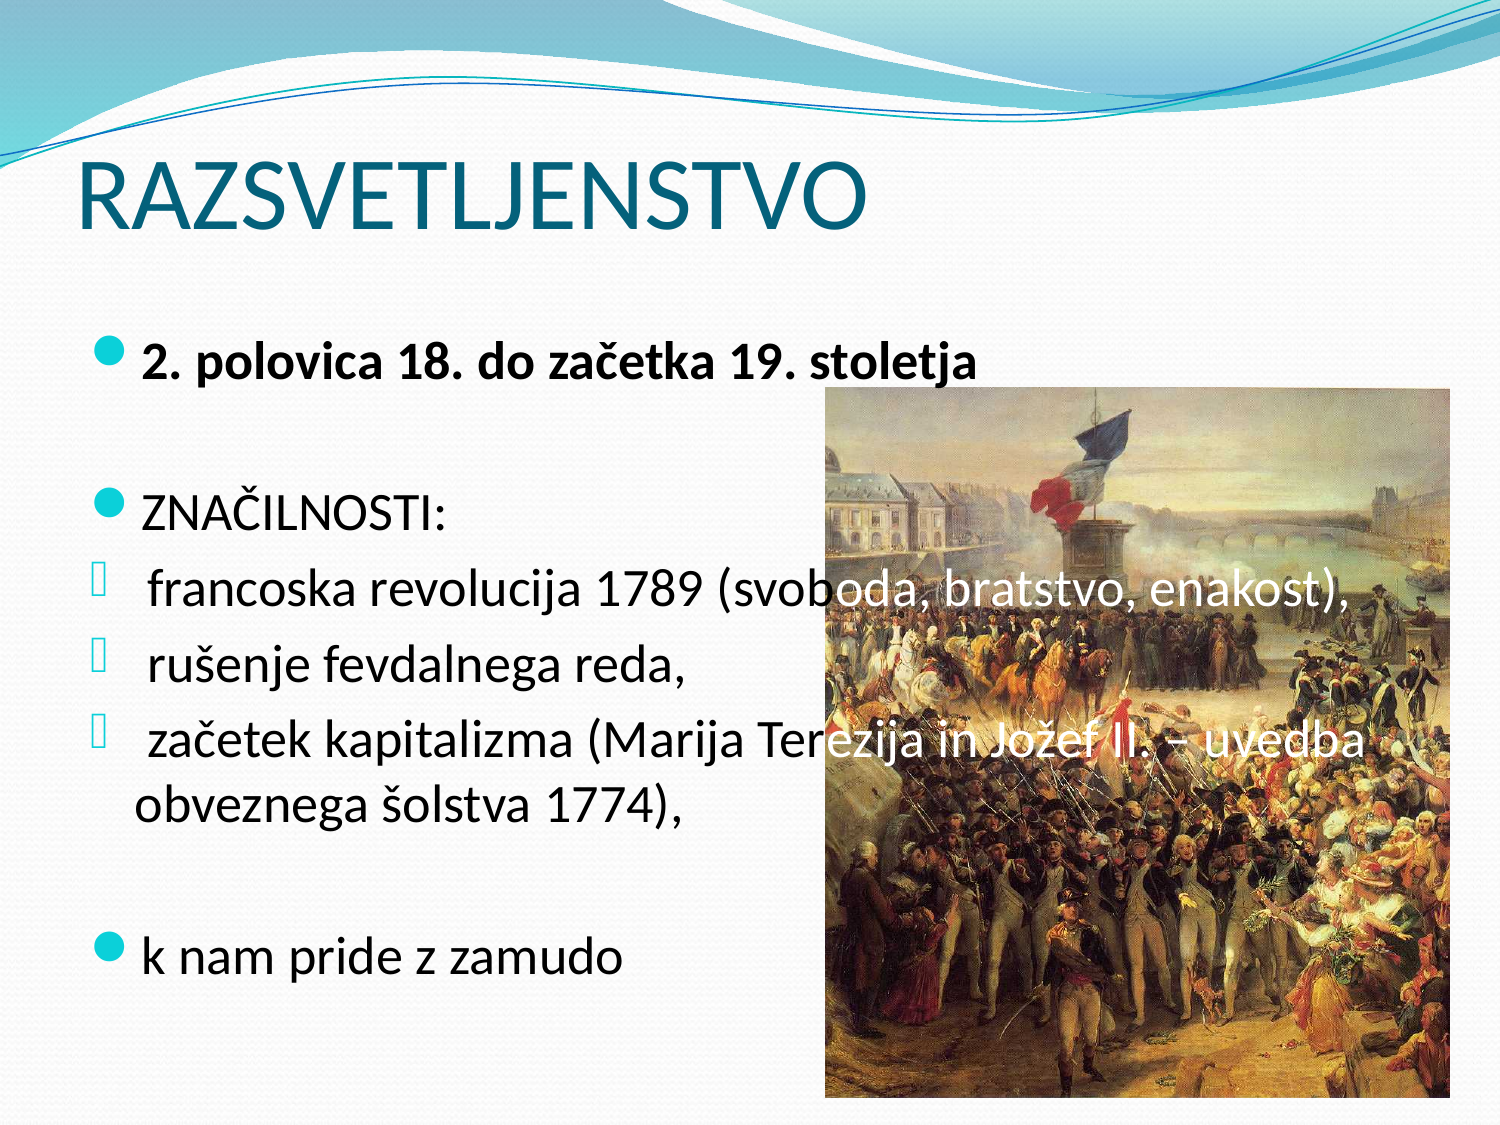

# RAZSVETLJENSTVO
2. polovica 18. do začetka 19. stoletja
ZNAČILNOSTI:
 francoska revolucija 1789 (svoboda, bratstvo, enakost),
 rušenje fevdalnega reda,
 začetek kapitalizma (Marija Terezija in Jožef II. – uvedba obveznega šolstva 1774),
k nam pride z zamudo